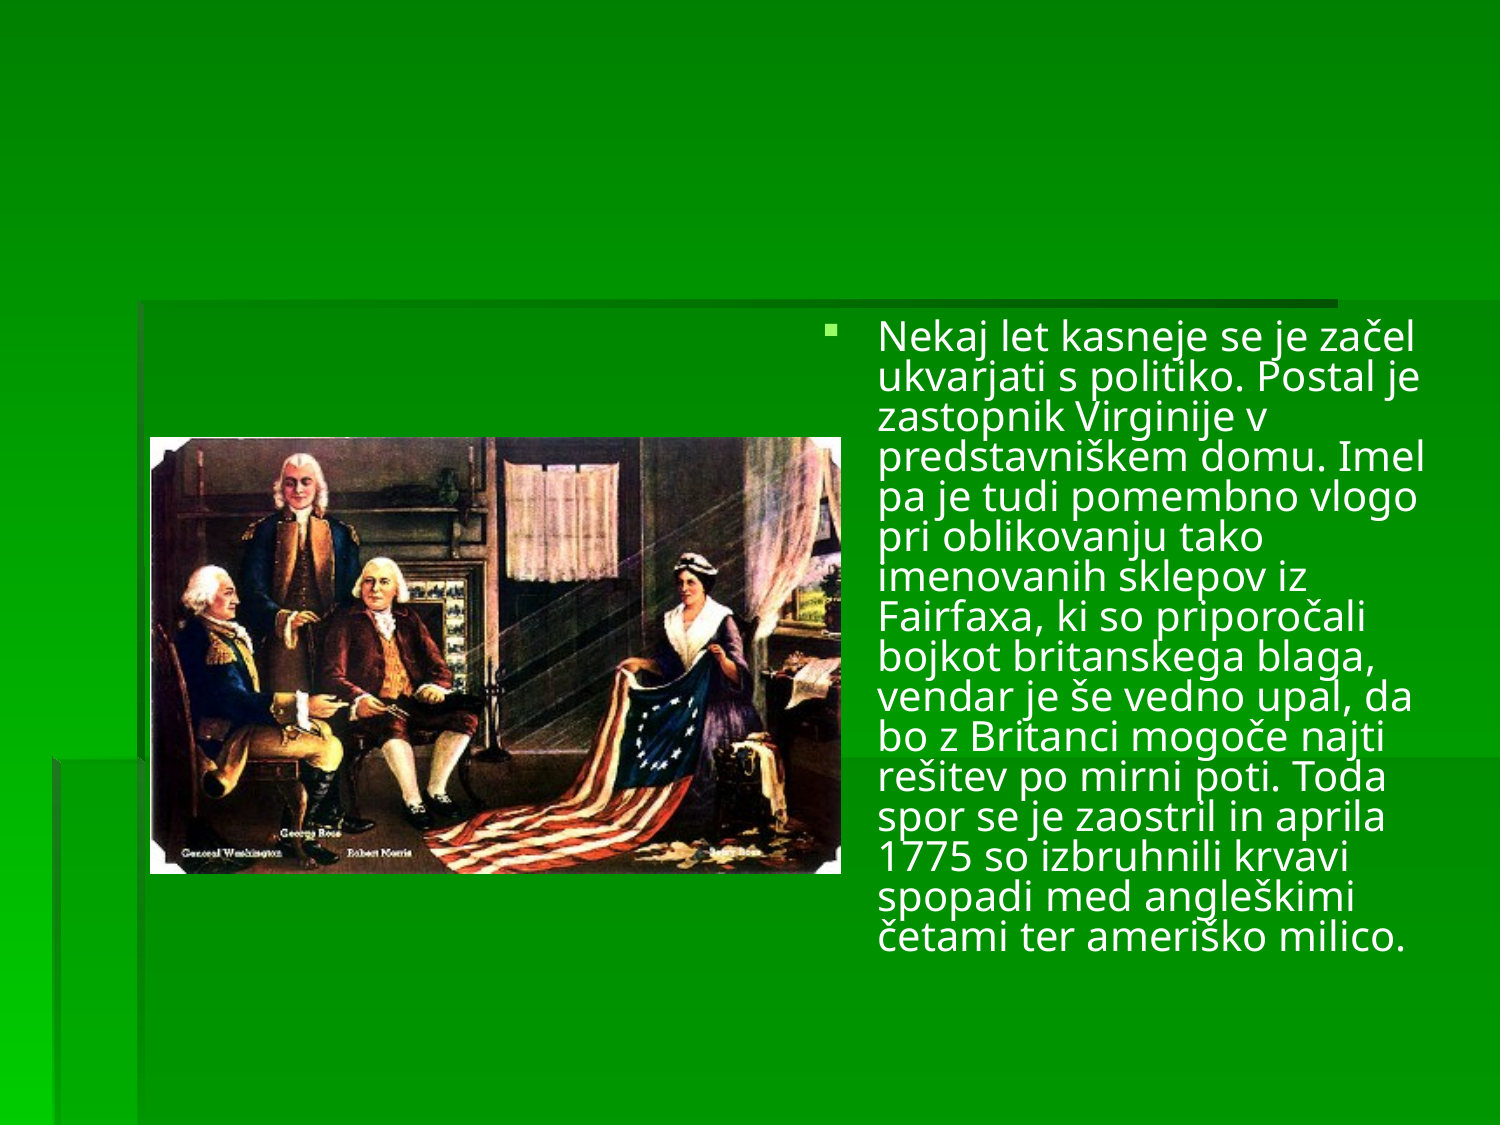

# Nekaj let kasneje se je začel ukvarjati s politiko. Postal je zastopnik Virginije v predstavniškem domu. Imel pa je tudi pomembno vlogo pri oblikovanju tako imenovanih sklepov iz Fairfaxa, ki so priporočali bojkot britanskega blaga, vendar je še vedno upal, da bo z Britanci mogoče najti rešitev po mirni poti. Toda spor se je zaostril in aprila 1775 so izbruhnili krvavi spopadi med angleškimi četami ter ameriško milico.